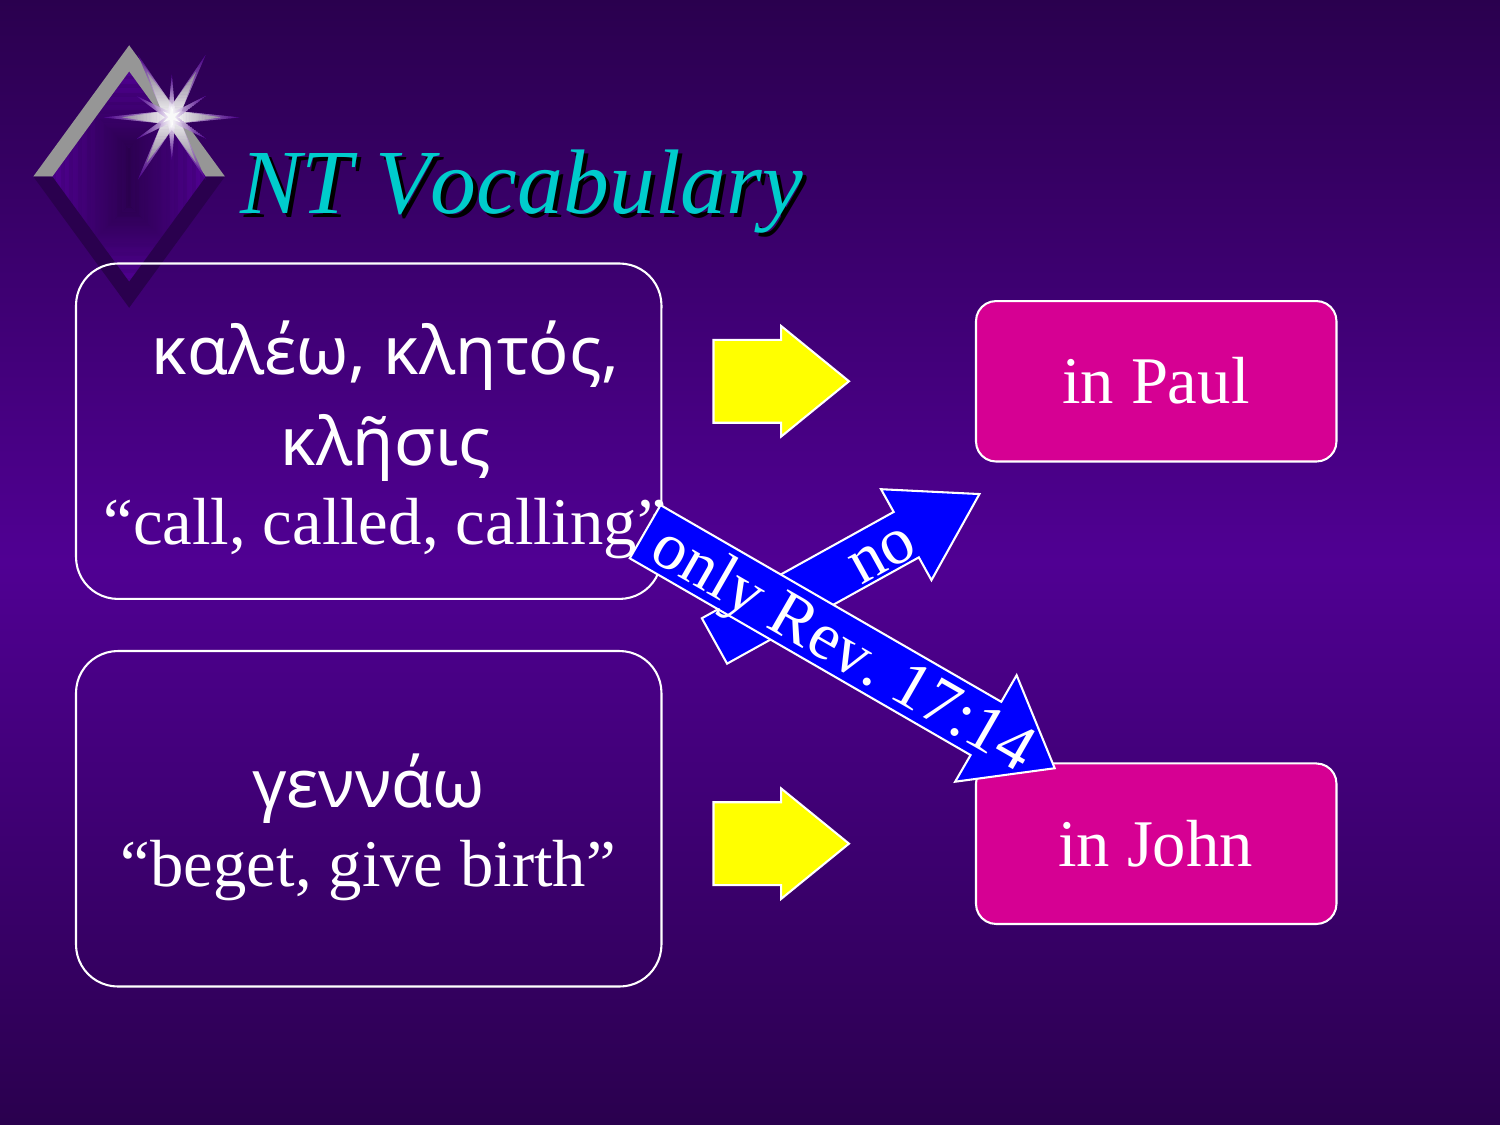

# NT Vocabulary
καλέω, κλητός,
κλῆσις
“call, called, calling”
in Paul
 no
only Rev. 17:14
γεννάω
“beget, give birth”
in John